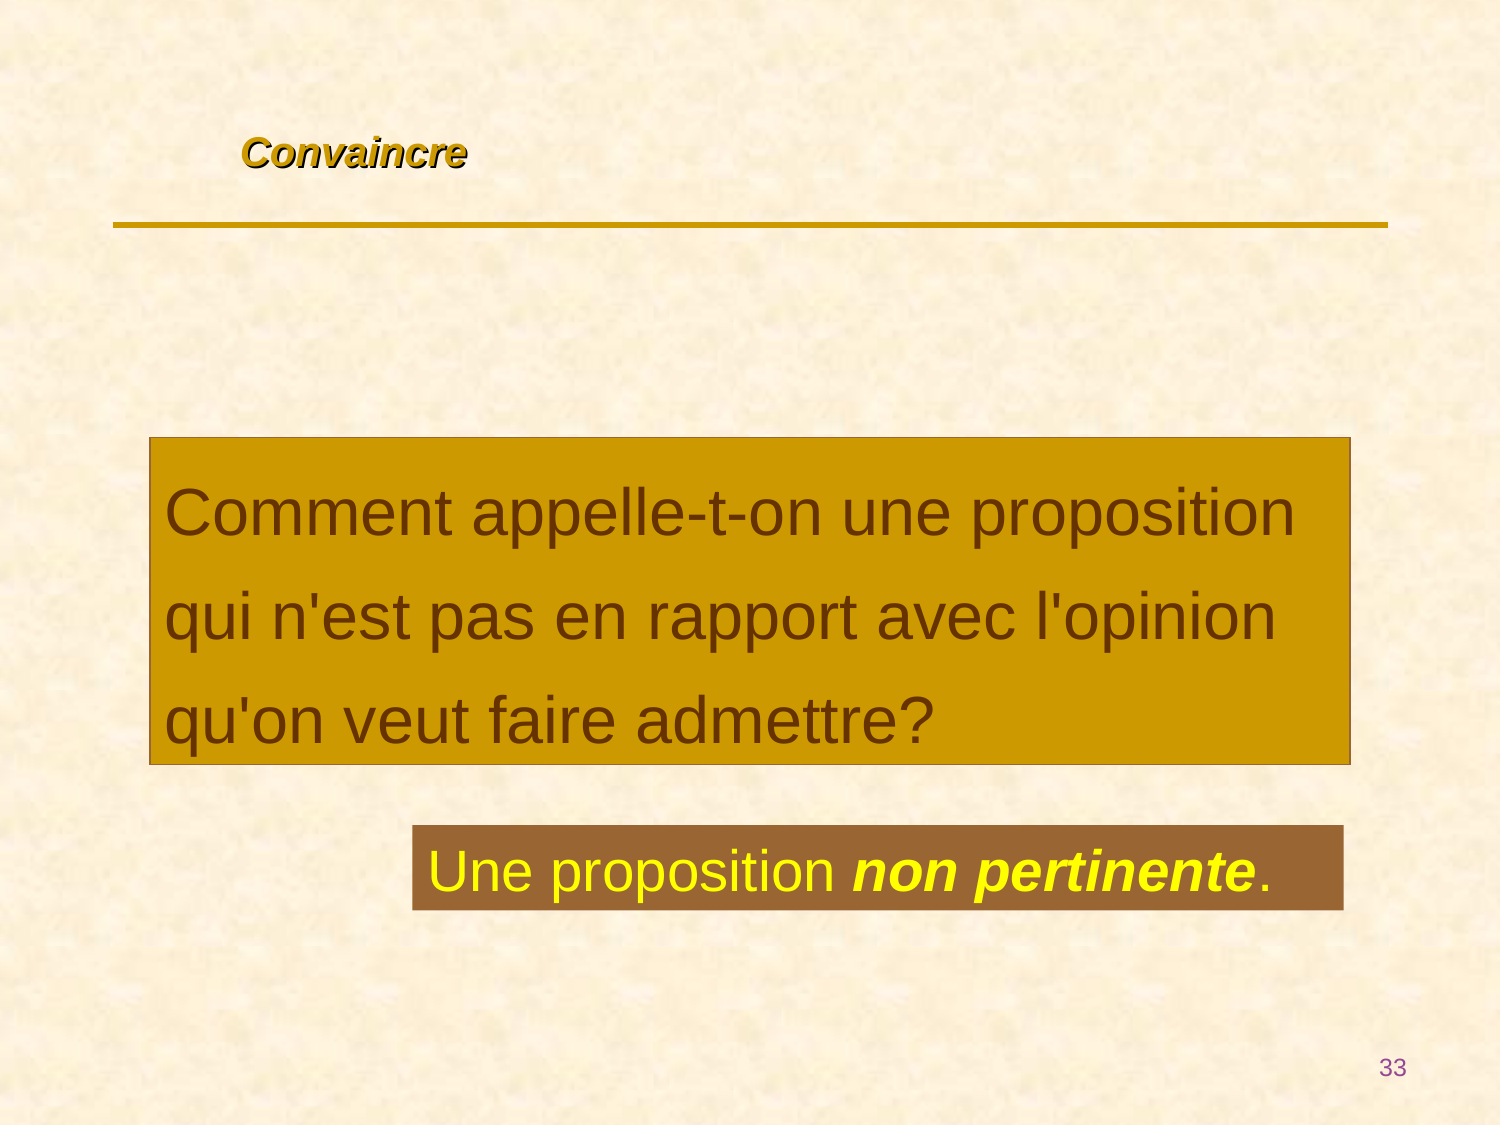

Convaincre
Comment appelle-t-on une proposition qui n'est pas en rapport avec l'opinion qu'on veut faire admettre?
Une proposition non pertinente.
33